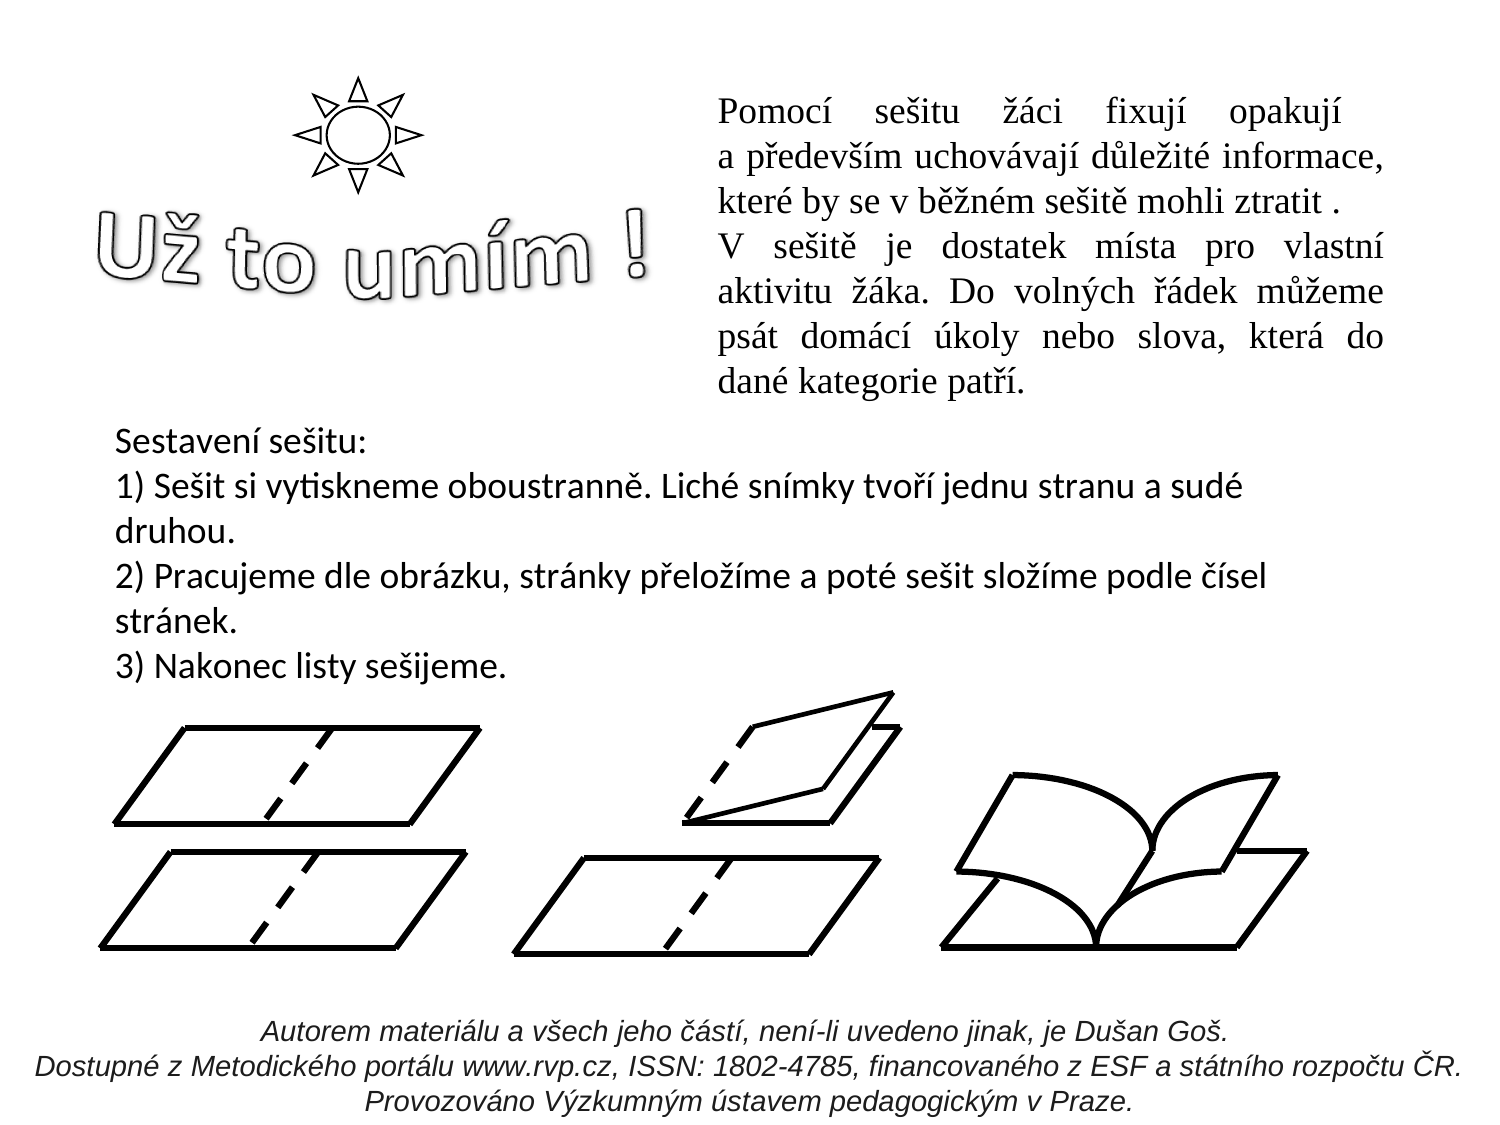

Pomocí sešitu žáci fixují opakují
a především uchovávají důležité informace, které by se v běžném sešitě mohli ztratit .
V sešitě je dostatek místa pro vlastní aktivitu žáka. Do volných řádek můžeme psát domácí úkoly nebo slova, která do dané kategorie patří.
Sestavení sešitu:
 Sešit si vytiskneme oboustranně. Liché snímky tvoří jednu stranu a sudé druhou.
 Pracujeme dle obrázku, stránky přeložíme a poté sešit složíme podle čísel stránek.
 Nakonec listy sešijeme.
Autorem materiálu a všech jeho částí, není-li uvedeno jinak, je Dušan Goš.
Dostupné z Metodického portálu www.rvp.cz, ISSN: 1802-4785, financovaného z ESF a státního rozpočtu ČR. Provozováno Výzkumným ústavem pedagogickým v Praze.